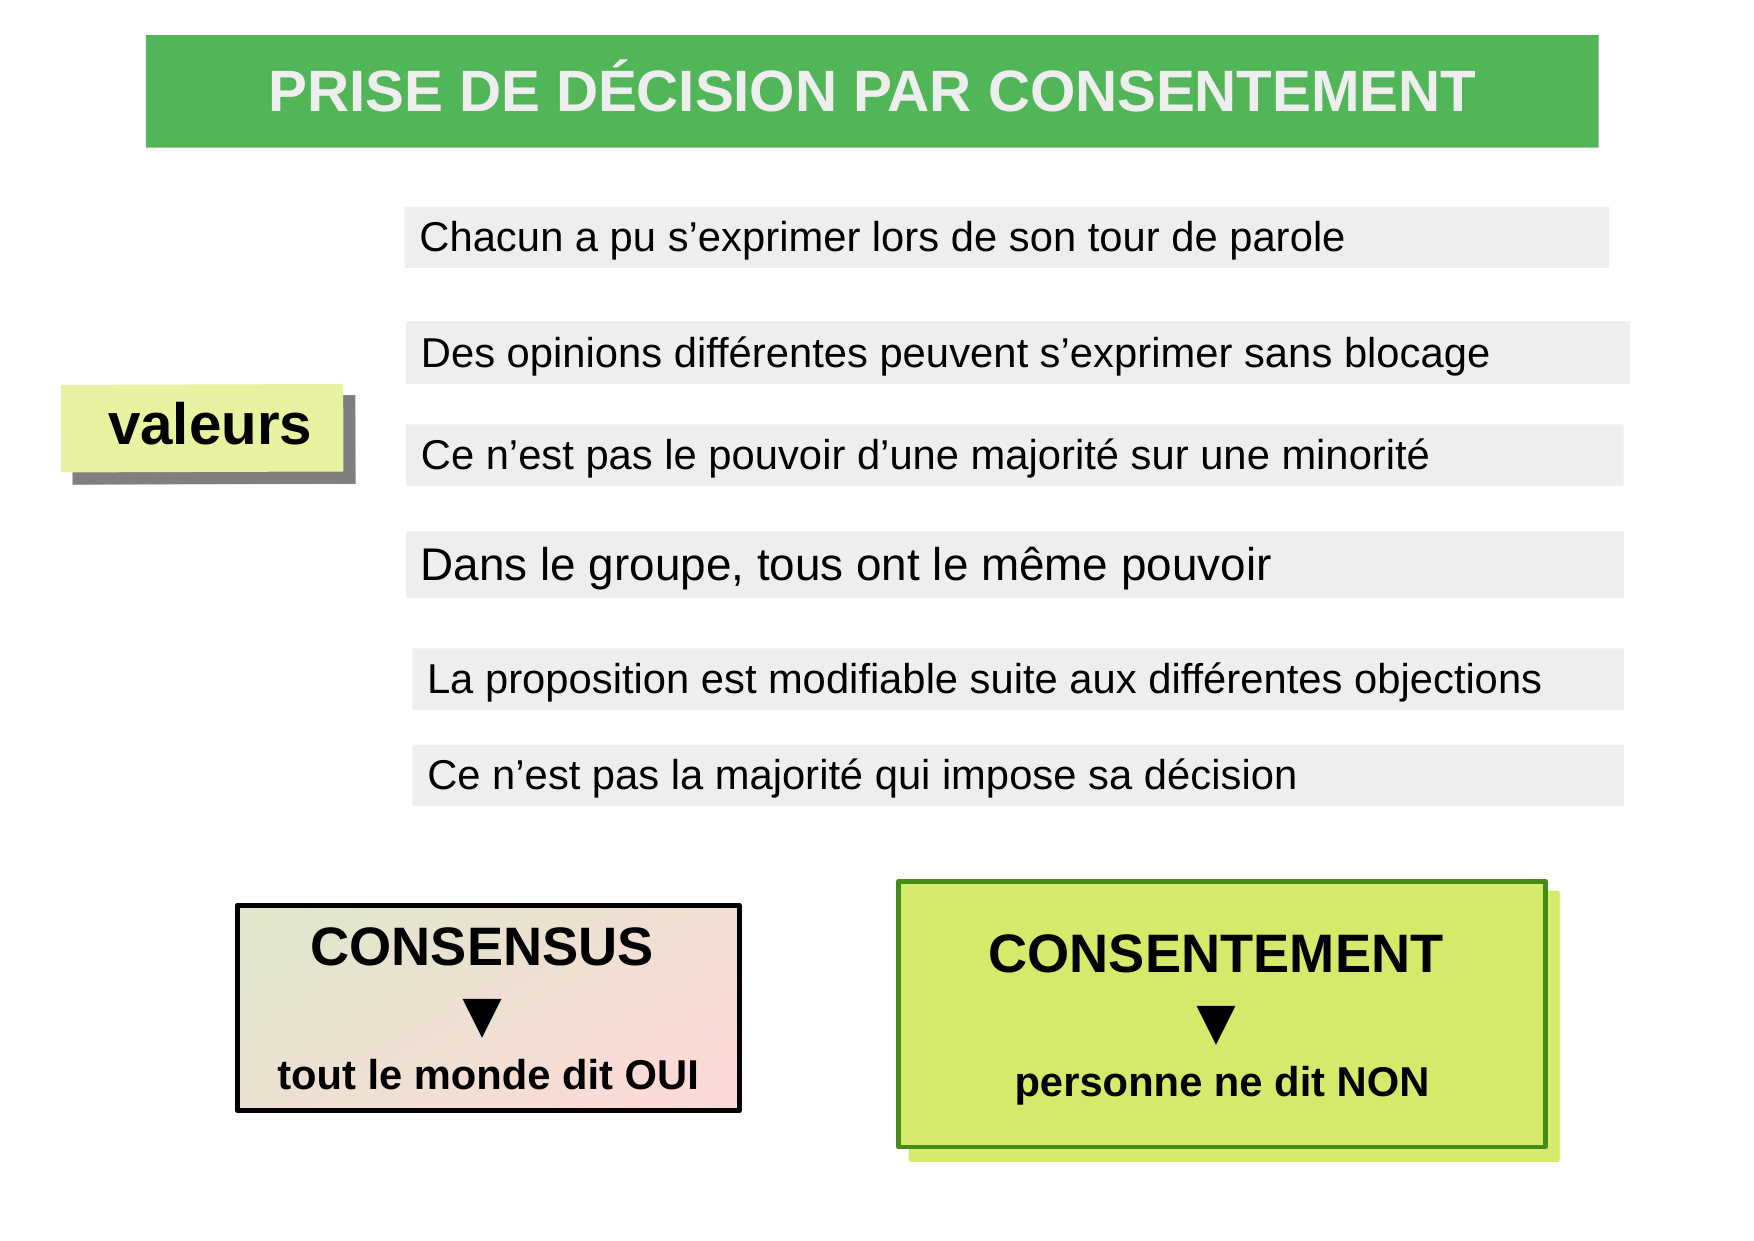

PRISE DE DÉCISION PAR CONSENTEMENT
Chacun a pu s’exprimer lors de son tour de parole
Des opinions différentes peuvent s’exprimer sans blocage
 valeurs
Ce n’est pas le pouvoir d’une majorité sur une minorité
Dans le groupe, tous ont le même pouvoir
La proposition est modifiable suite aux différentes objections
Ce n’est pas la majorité qui impose sa décision
CONSENTEMENT
▼
personne ne dit NON
CONSENSUS
▼
tout le monde dit OUI